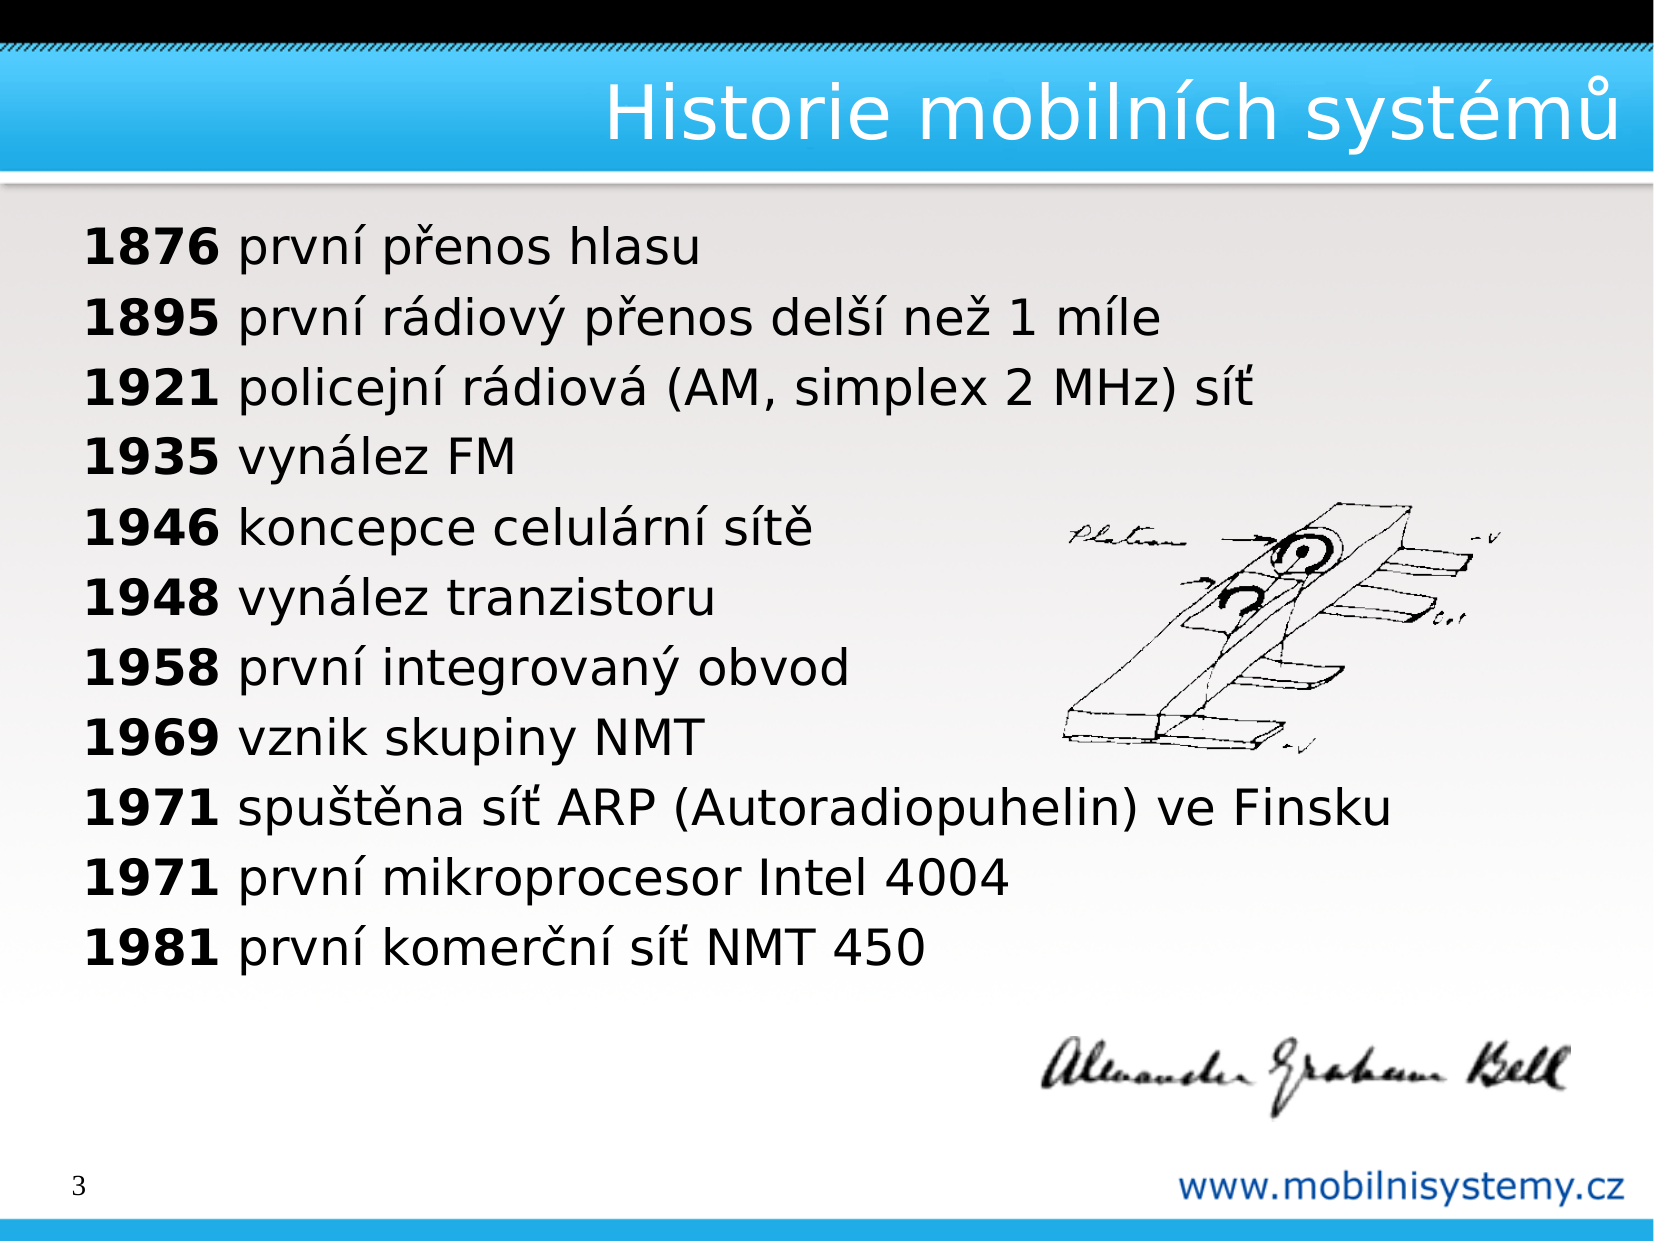

# Historie mobilních systémů
1876 první přenos hlasu
1895 první rádiový přenos delší než 1 míle
1921 policejní rádiová (AM, simplex 2 MHz) síť
1935 vynález FM
1946 koncepce celulární sítě
1948 vynález tranzistoru
1958 první integrovaný obvod
1969 vznik skupiny NMT
1971 spuštěna síť ARP (Autoradiopuhelin) ve Finsku
1971 první mikroprocesor Intel 4004
1981 první komerční síť NMT 450
3